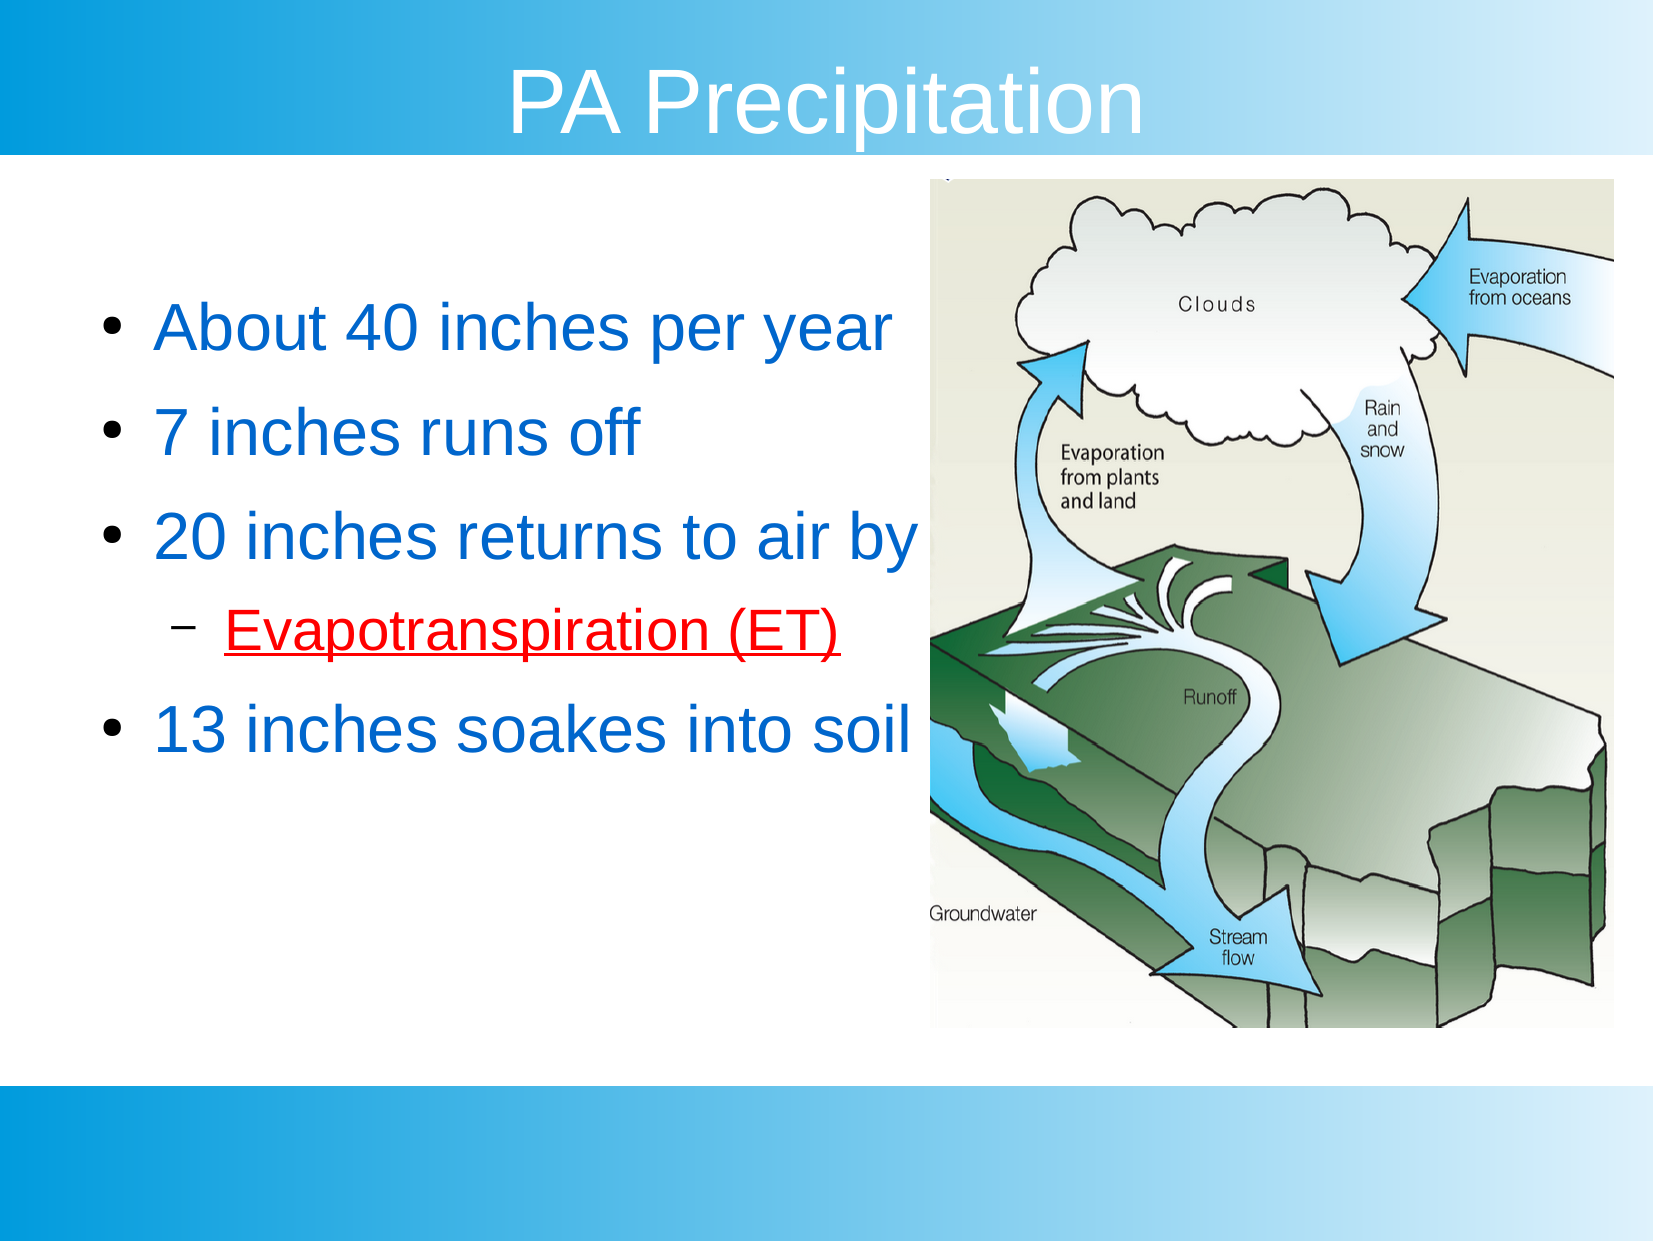

# PA Precipitation
About 40 inches per year
7 inches runs off
20 inches returns to air by
Evapotranspiration (ET)
13 inches soakes into soil